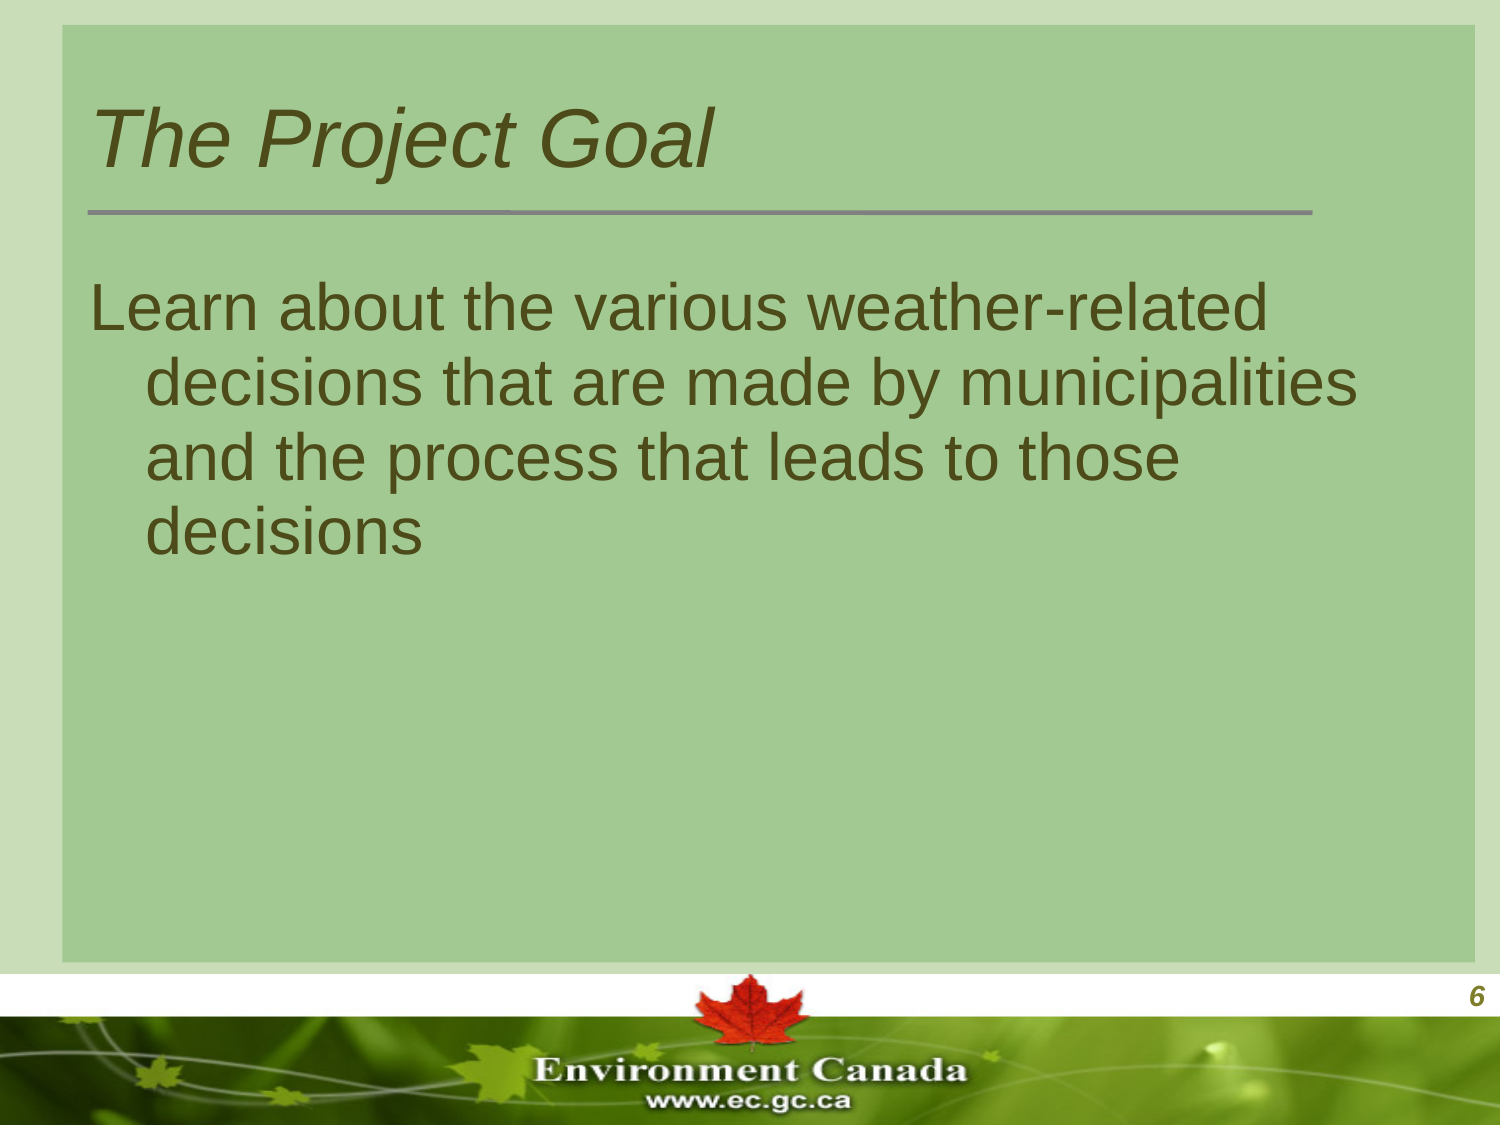

# The Project Goal
Learn about the various weather-related decisions that are made by municipalities and the process that leads to those decisions
6